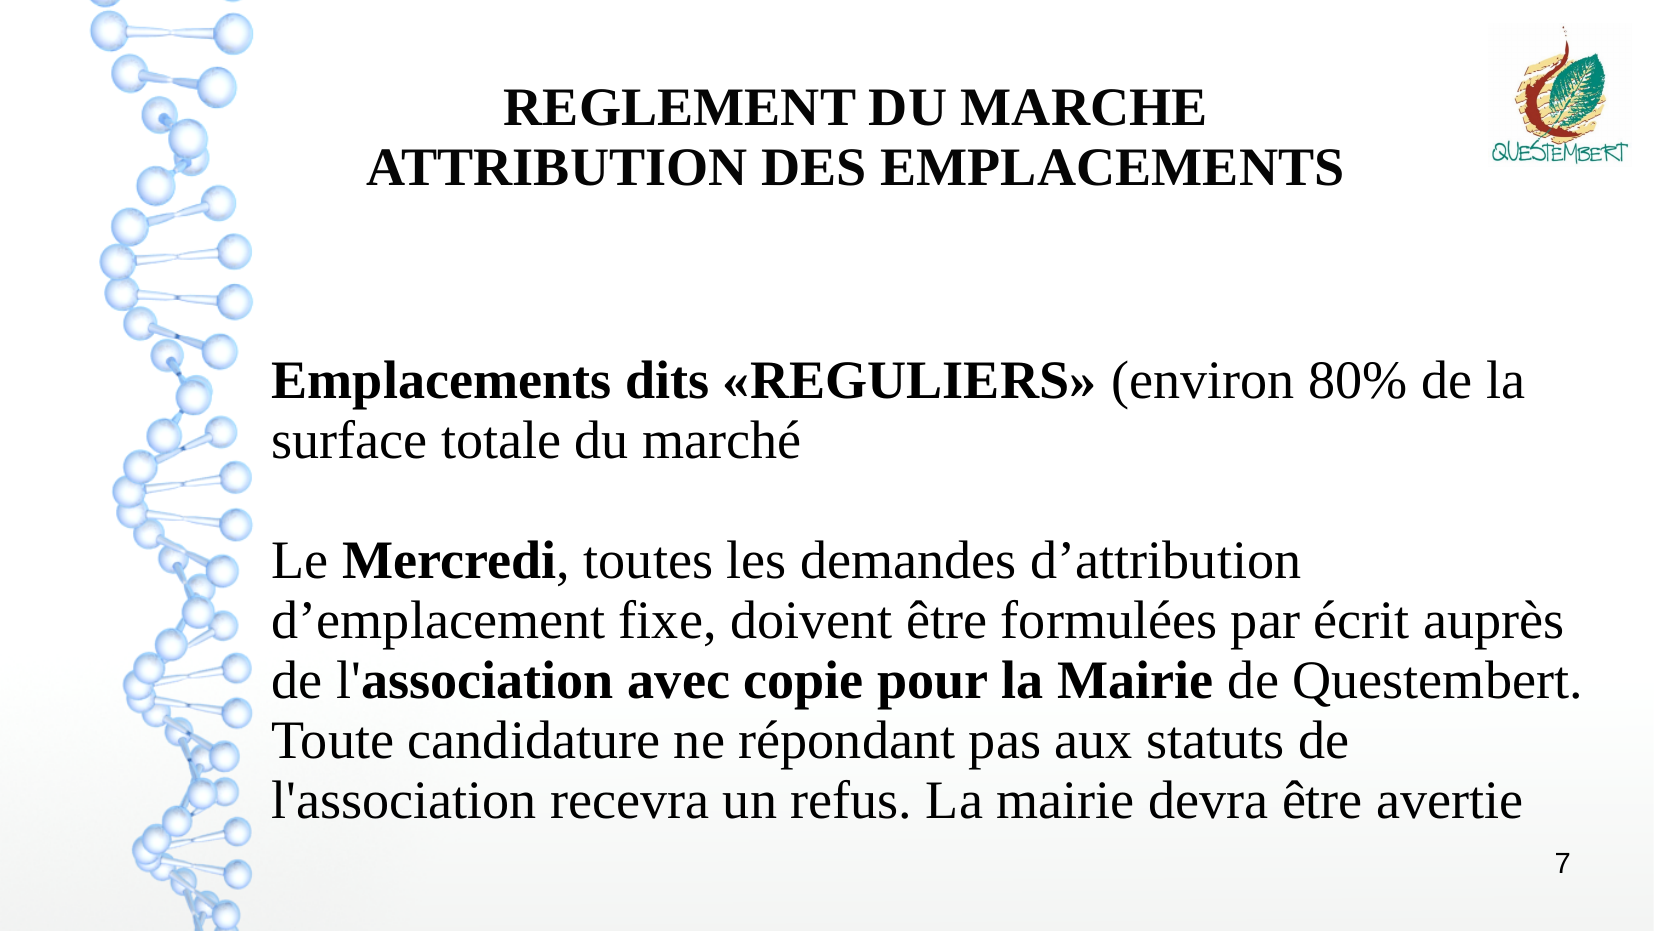

# REGLEMENT DU MARCHE ATTRIBUTION DES EMPLACEMENTS
Emplacements dits «REGULIERS» (environ 80% de la surface totale du marché
Le Mercredi, toutes les demandes d’attribution d’emplacement fixe, doivent être formulées par écrit auprès de l'association avec copie pour la Mairie de Questembert. Toute candidature ne répondant pas aux statuts de l'association recevra un refus. La mairie devra être avertie
7